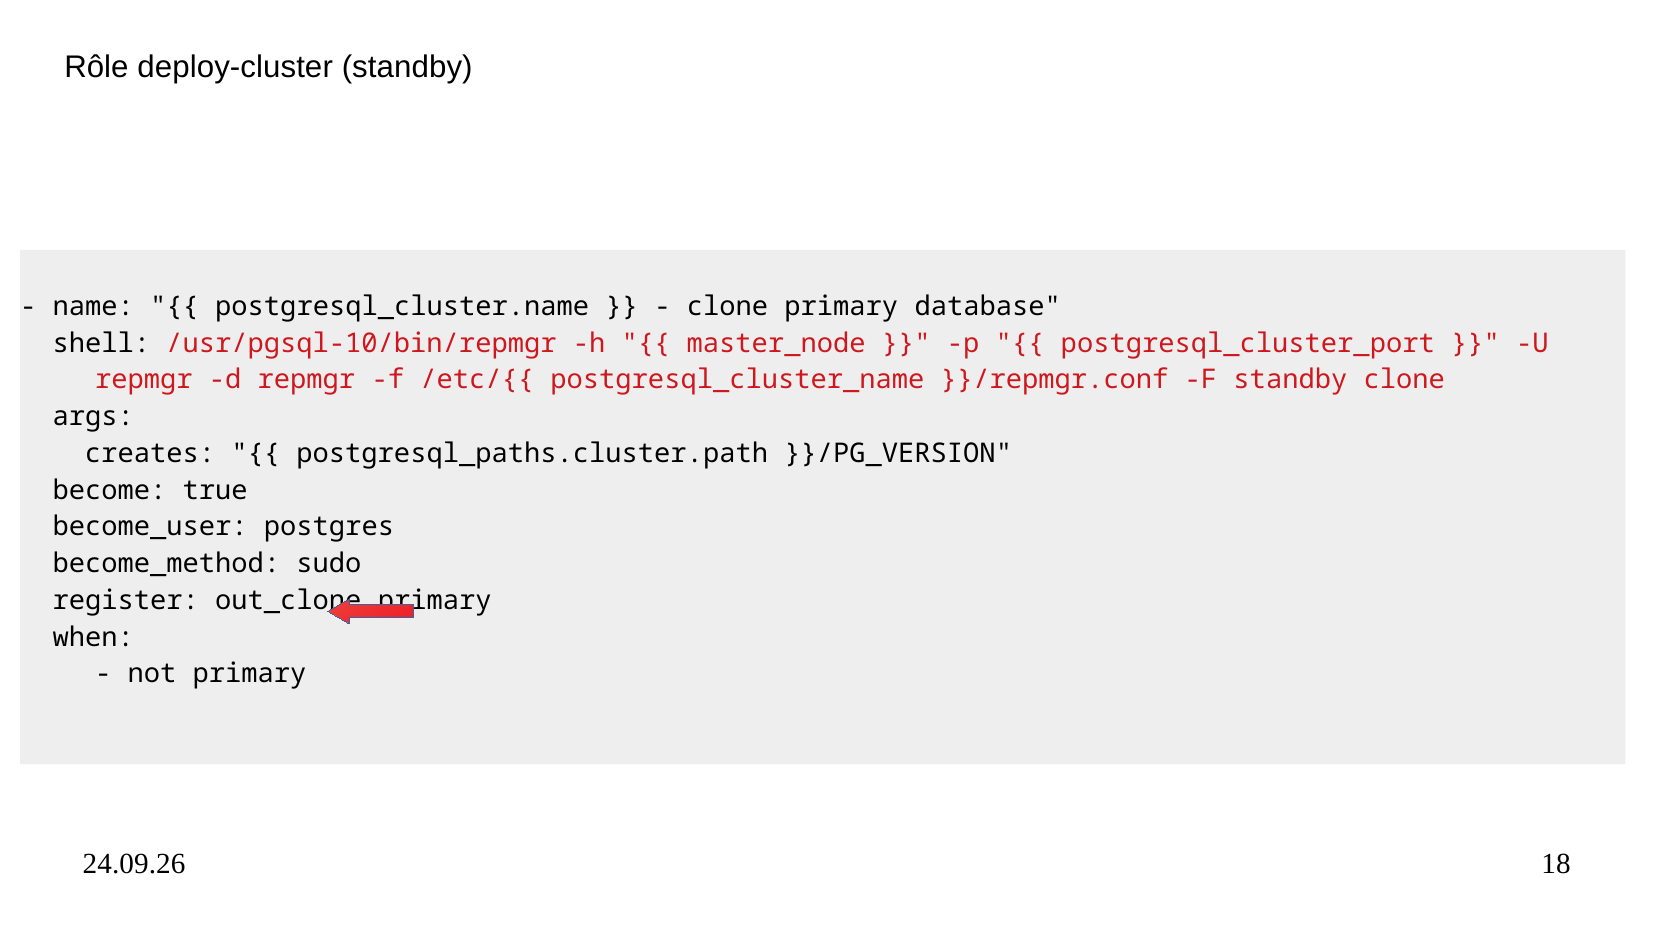

Rôle deploy-cluster (standby)
- name: "{{ postgresql_cluster.name }} - clone primary database"
 shell: /usr/pgsql-10/bin/repmgr -h "{{ master_node }}" -p "{{ postgresql_cluster_port }}" -U 	repmgr -d repmgr -f /etc/{{ postgresql_cluster_name }}/repmgr.conf -F standby clone
 args:
 creates: "{{ postgresql_paths.cluster.path }}/PG_VERSION"
 become: true
 become_user: postgres
 become_method: sudo
 register: out_clone_primary
 when:
	- not primary
18